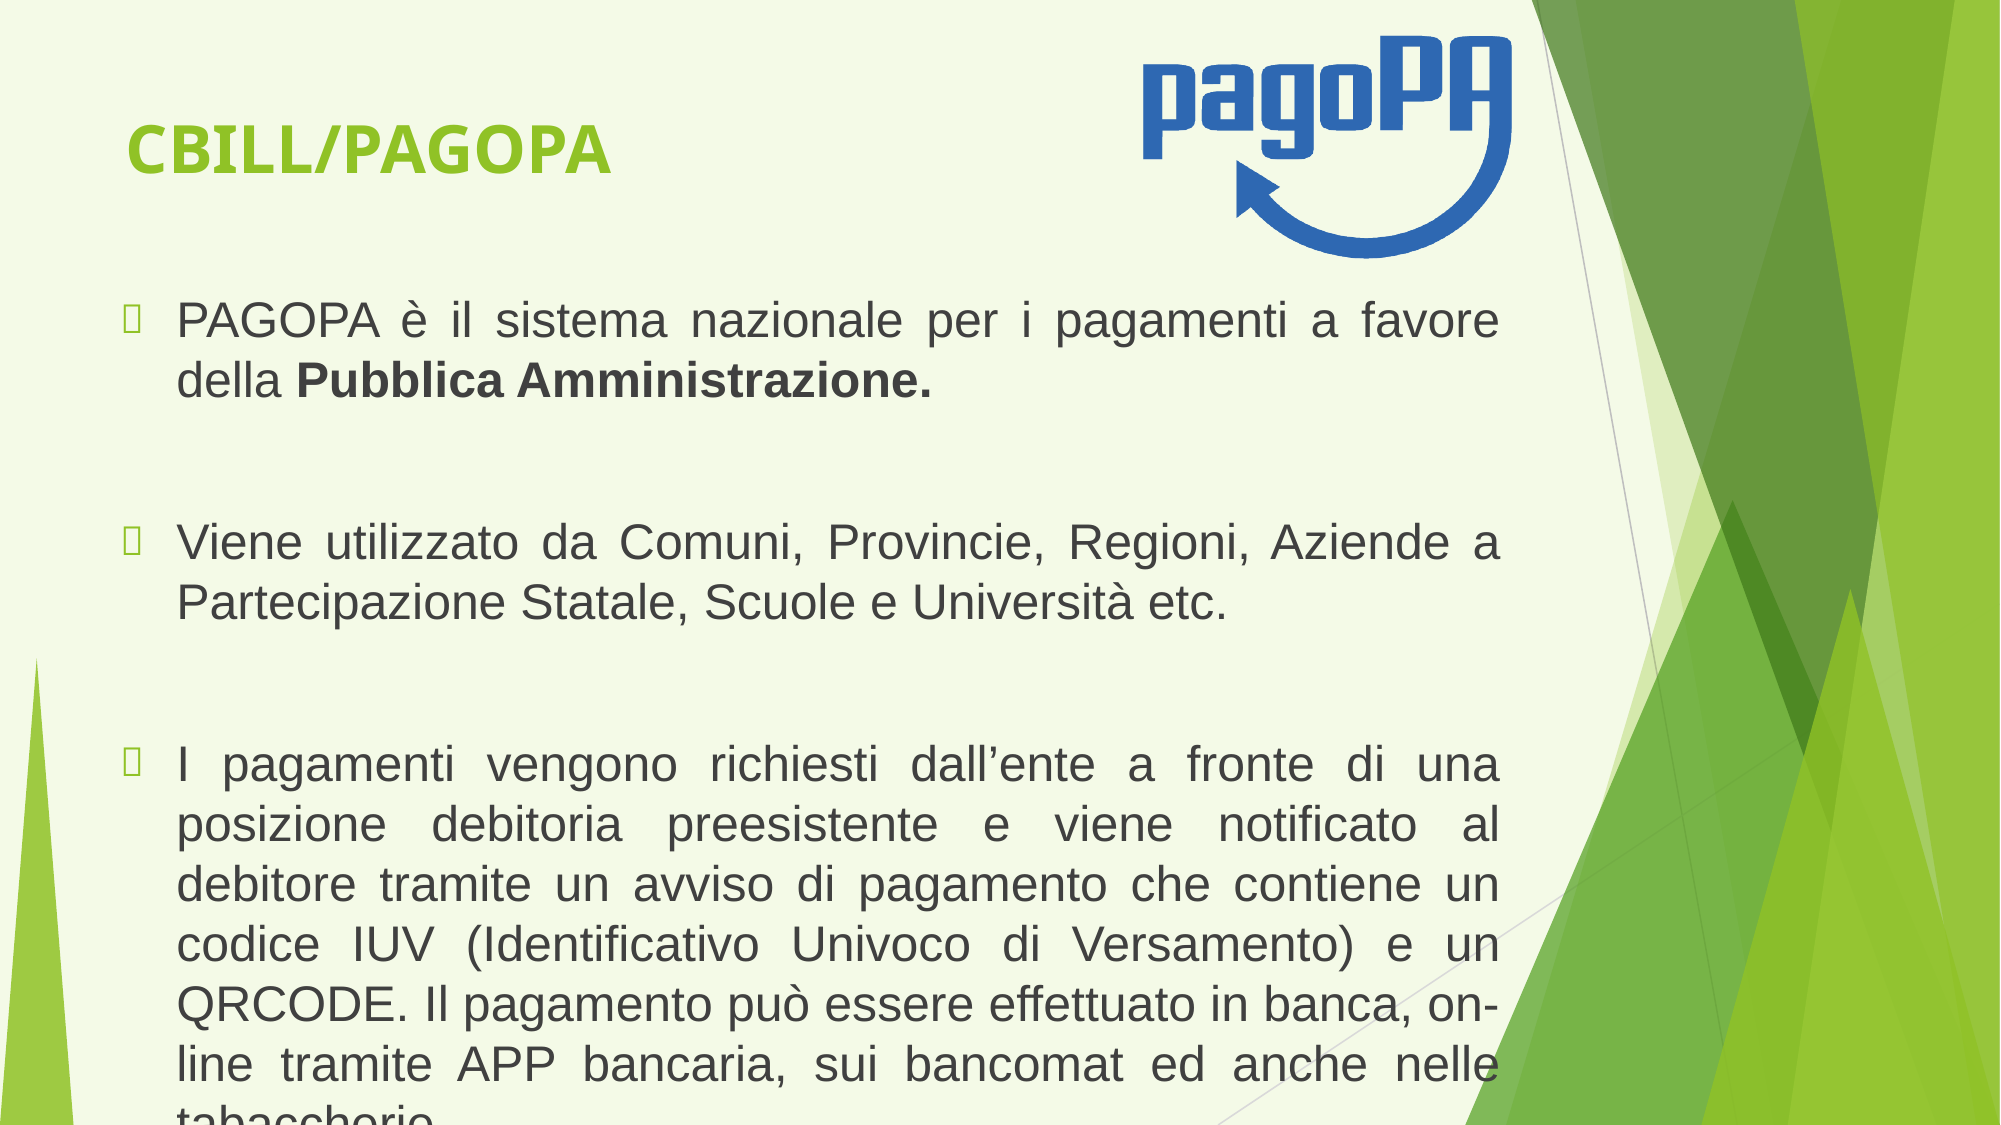

# CBILL/PAGOPA
PAGOPA è il sistema nazionale per i pagamenti a favore della Pubblica Amministrazione.
Viene utilizzato da Comuni, Provincie, Regioni, Aziende a Partecipazione Statale, Scuole e Università etc.
I pagamenti vengono richiesti dall’ente a fronte di una posizione debitoria preesistente e viene notificato al debitore tramite un avviso di pagamento che contiene un codice IUV (Identificativo Univoco di Versamento) e un QRCODE. Il pagamento può essere effettuato in banca, on-line tramite APP bancaria, sui bancomat ed anche nelle tabaccherie.